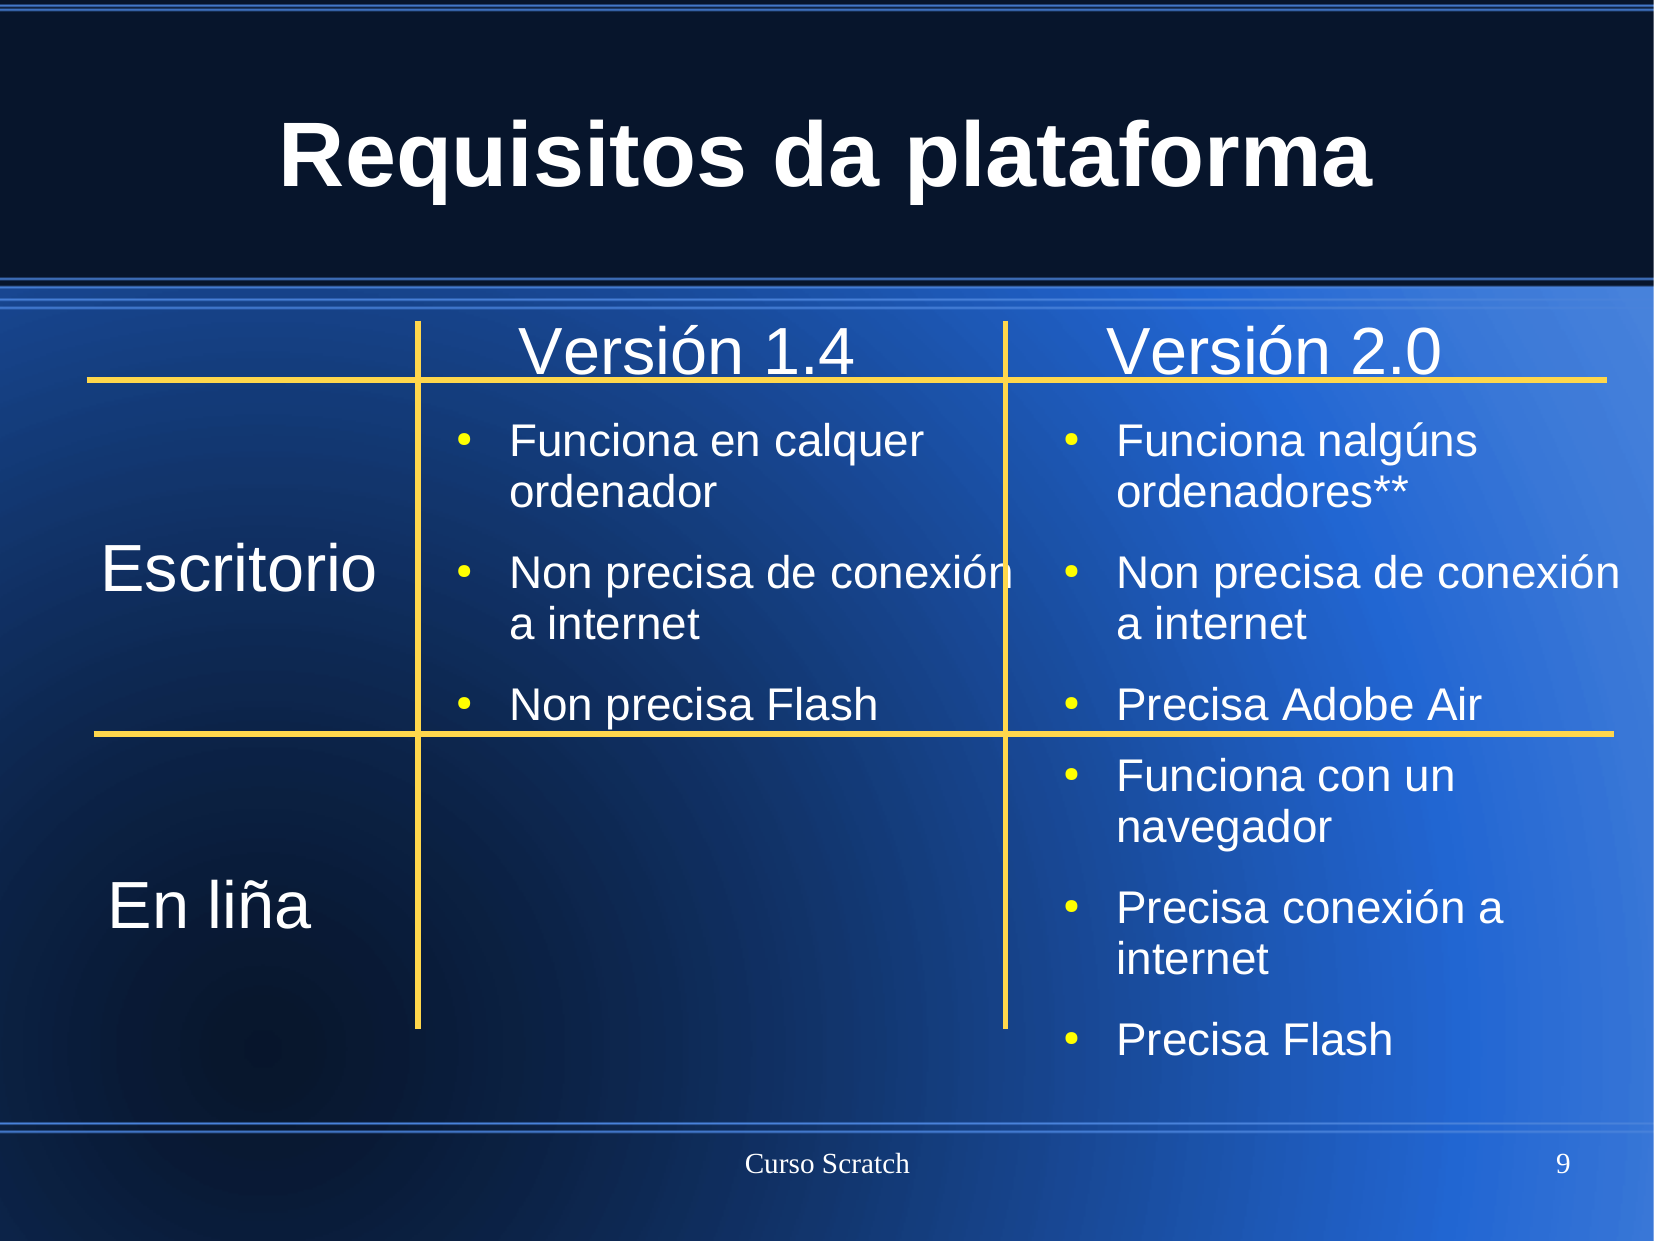

# Requisitos da plataforma
Versión 1.4
Versión 2.0
Funciona en calquer ordenador
Non precisa de conexión a internet
Non precisa Flash
Funciona nalgúns ordenadores**
Non precisa de conexión a internet
Precisa Adobe Air
Escritorio
Funciona con un navegador
Precisa conexión a internet
Precisa Flash
En liña
Curso Scratch
9